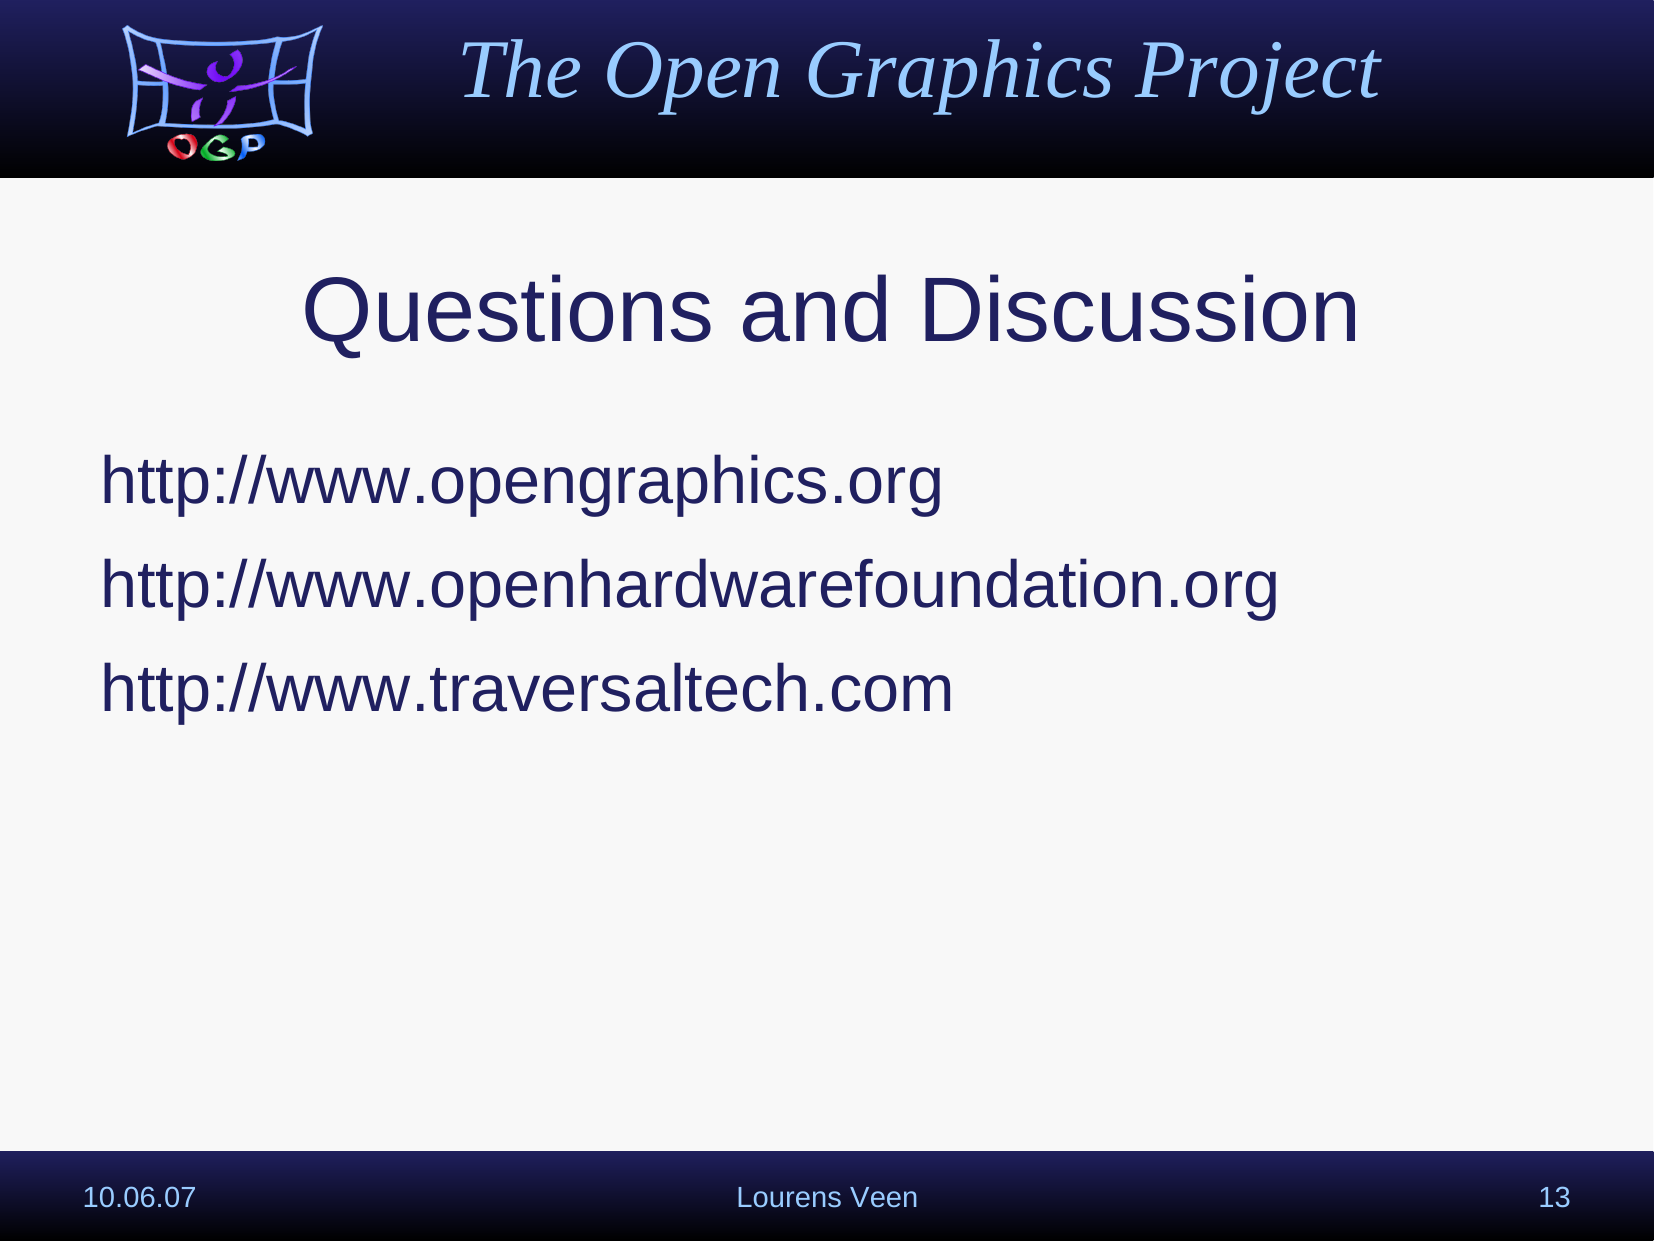

# Questions and Discussion
http://www.opengraphics.org
http://www.openhardwarefoundation.org
http://www.traversaltech.com
10.06.07
Lourens Veen
13